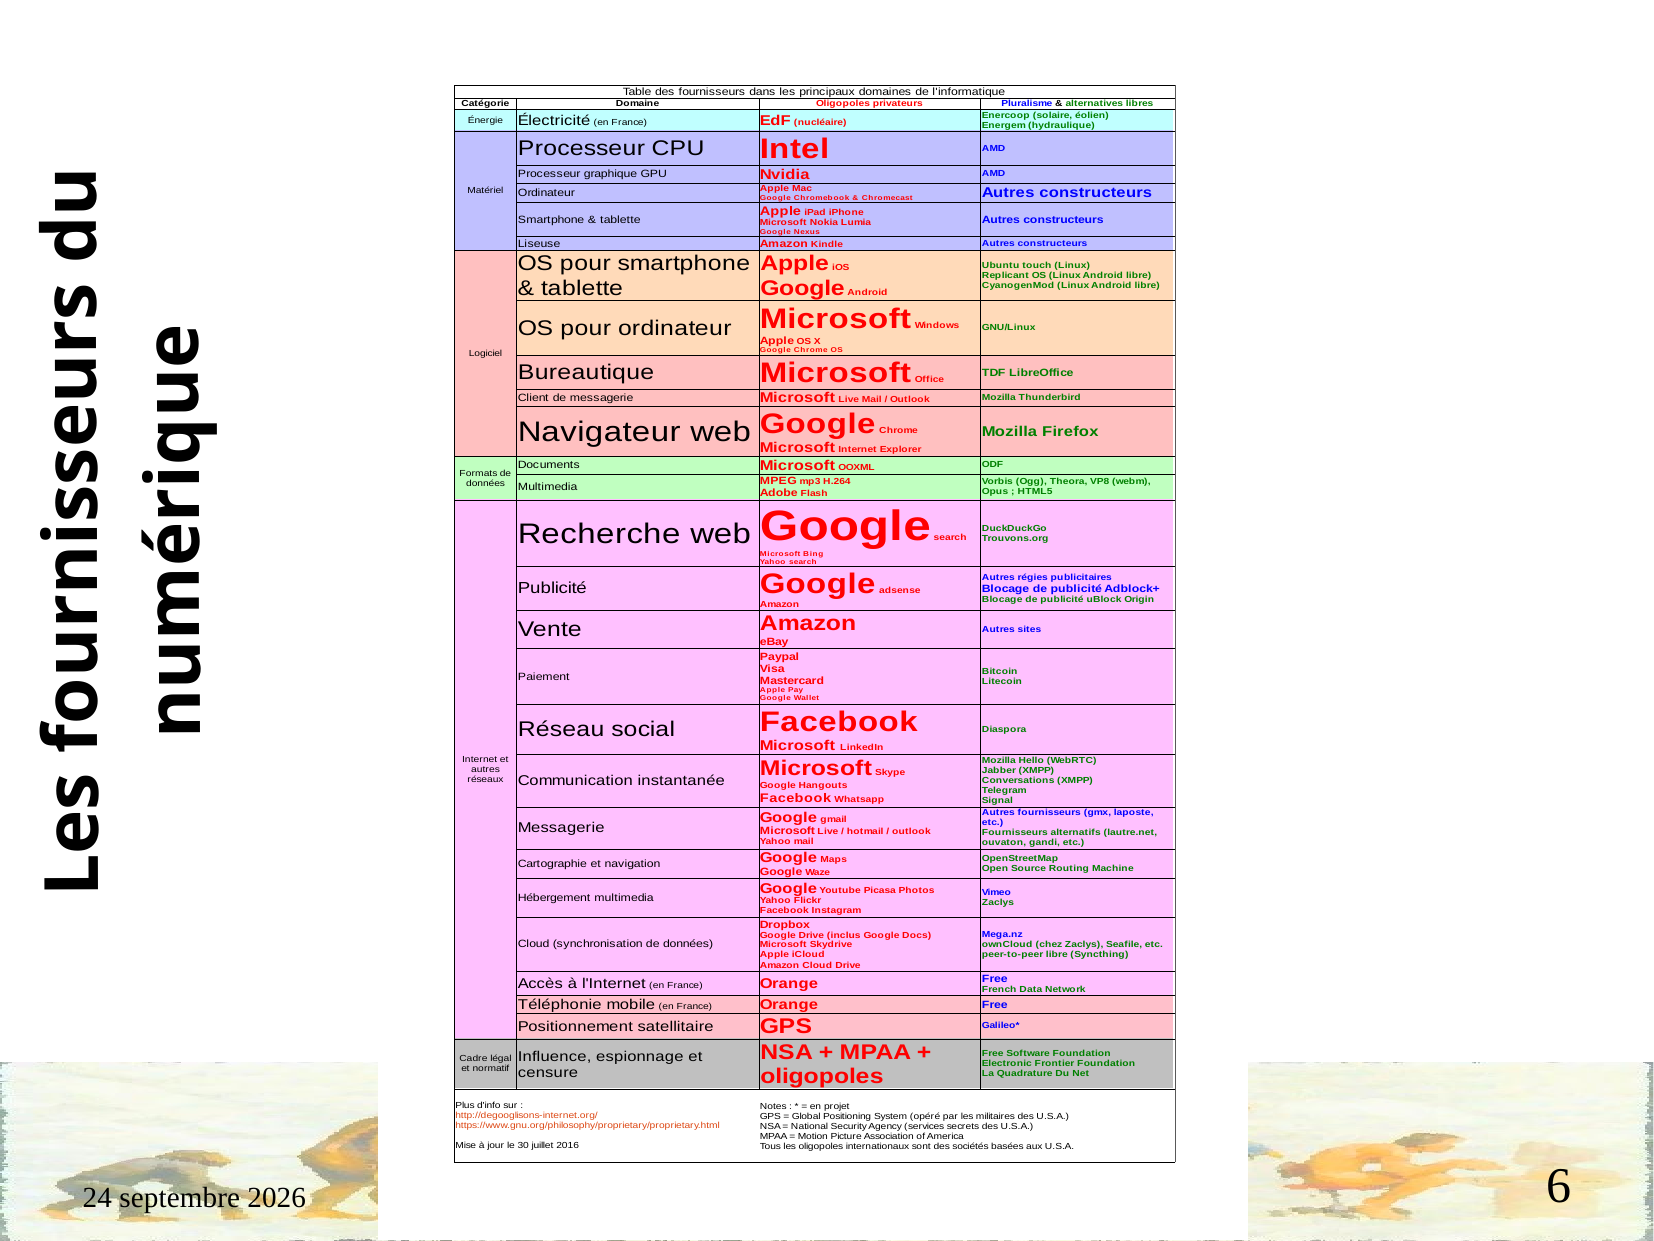

# Les fournisseurs du numérique
cc:by-sa LibereTonOrdi.com
6